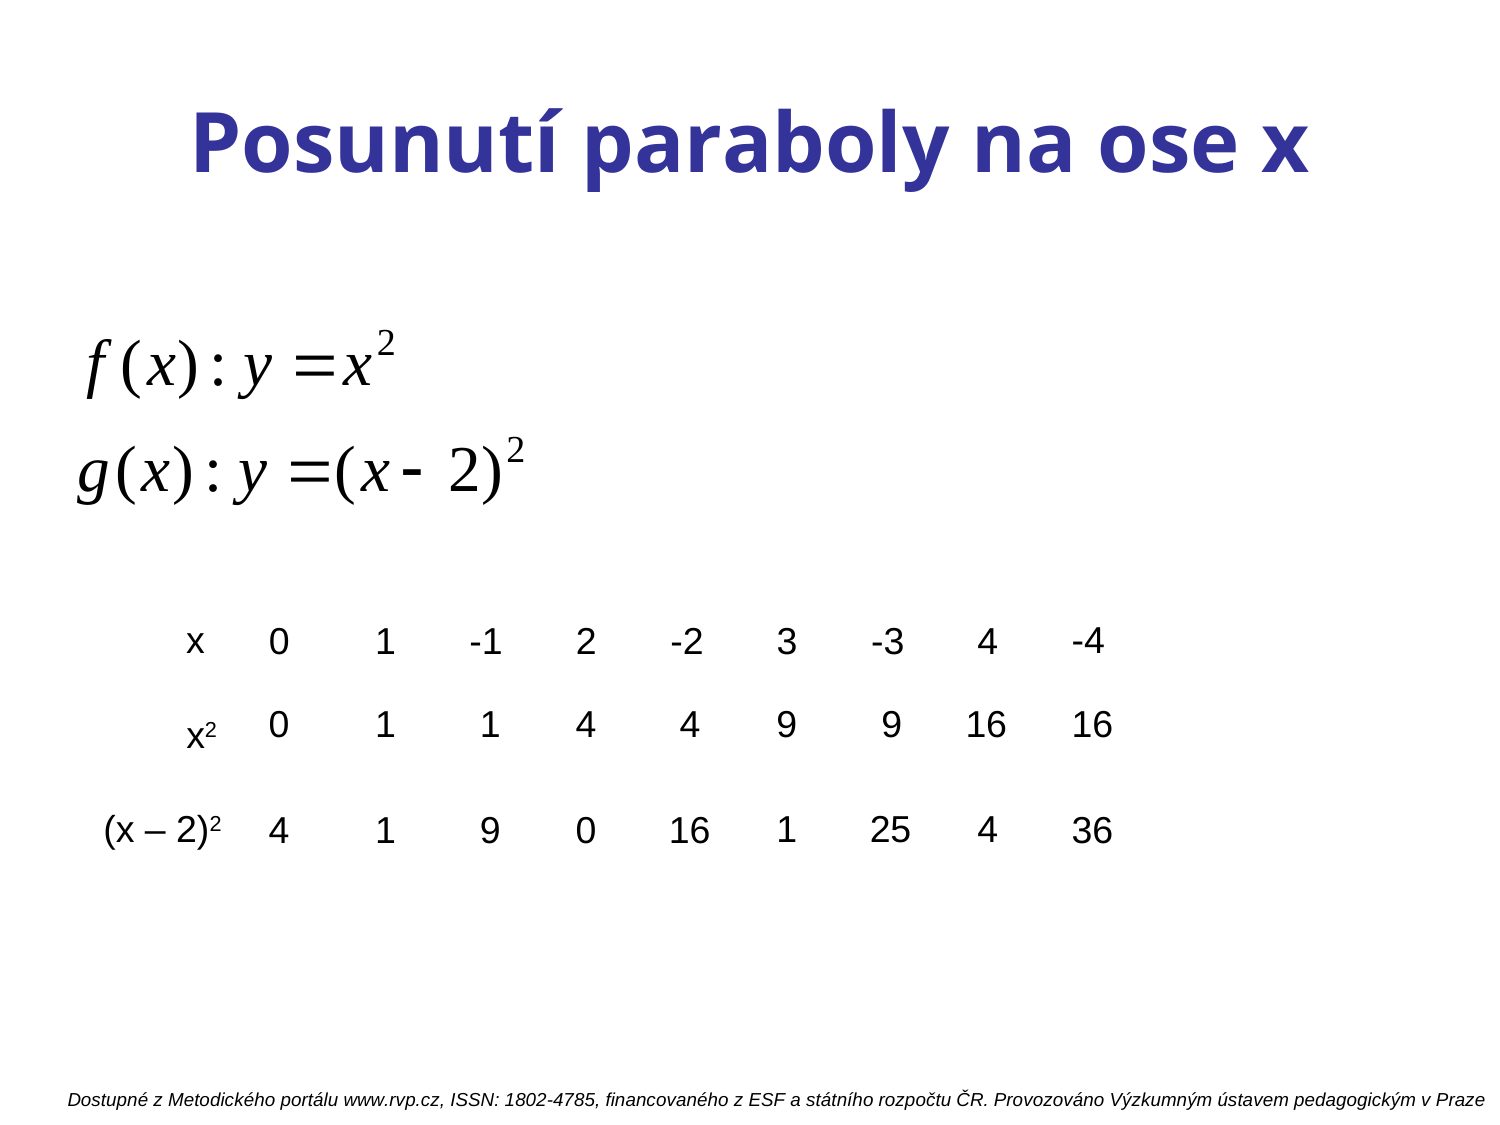

Posunutí paraboly na ose x
| | | | | | | | | | |
| --- | --- | --- | --- | --- | --- | --- | --- | --- | --- |
| | | | | | | | | | |
| | | | | | | | | | |
x
-4
0
1
-1
2
-2
3
-3
4
0
1
 1
4
 4
9
 9
16
16
x2
(x – 2)2
1
 25
4
4
1
 9
0
 16
36
Dostupné z Metodického portálu www.rvp.cz, ISSN: 1802-4785, financovaného z ESF a státního rozpočtu ČR. Provozováno Výzkumným ústavem pedagogickým v Praze